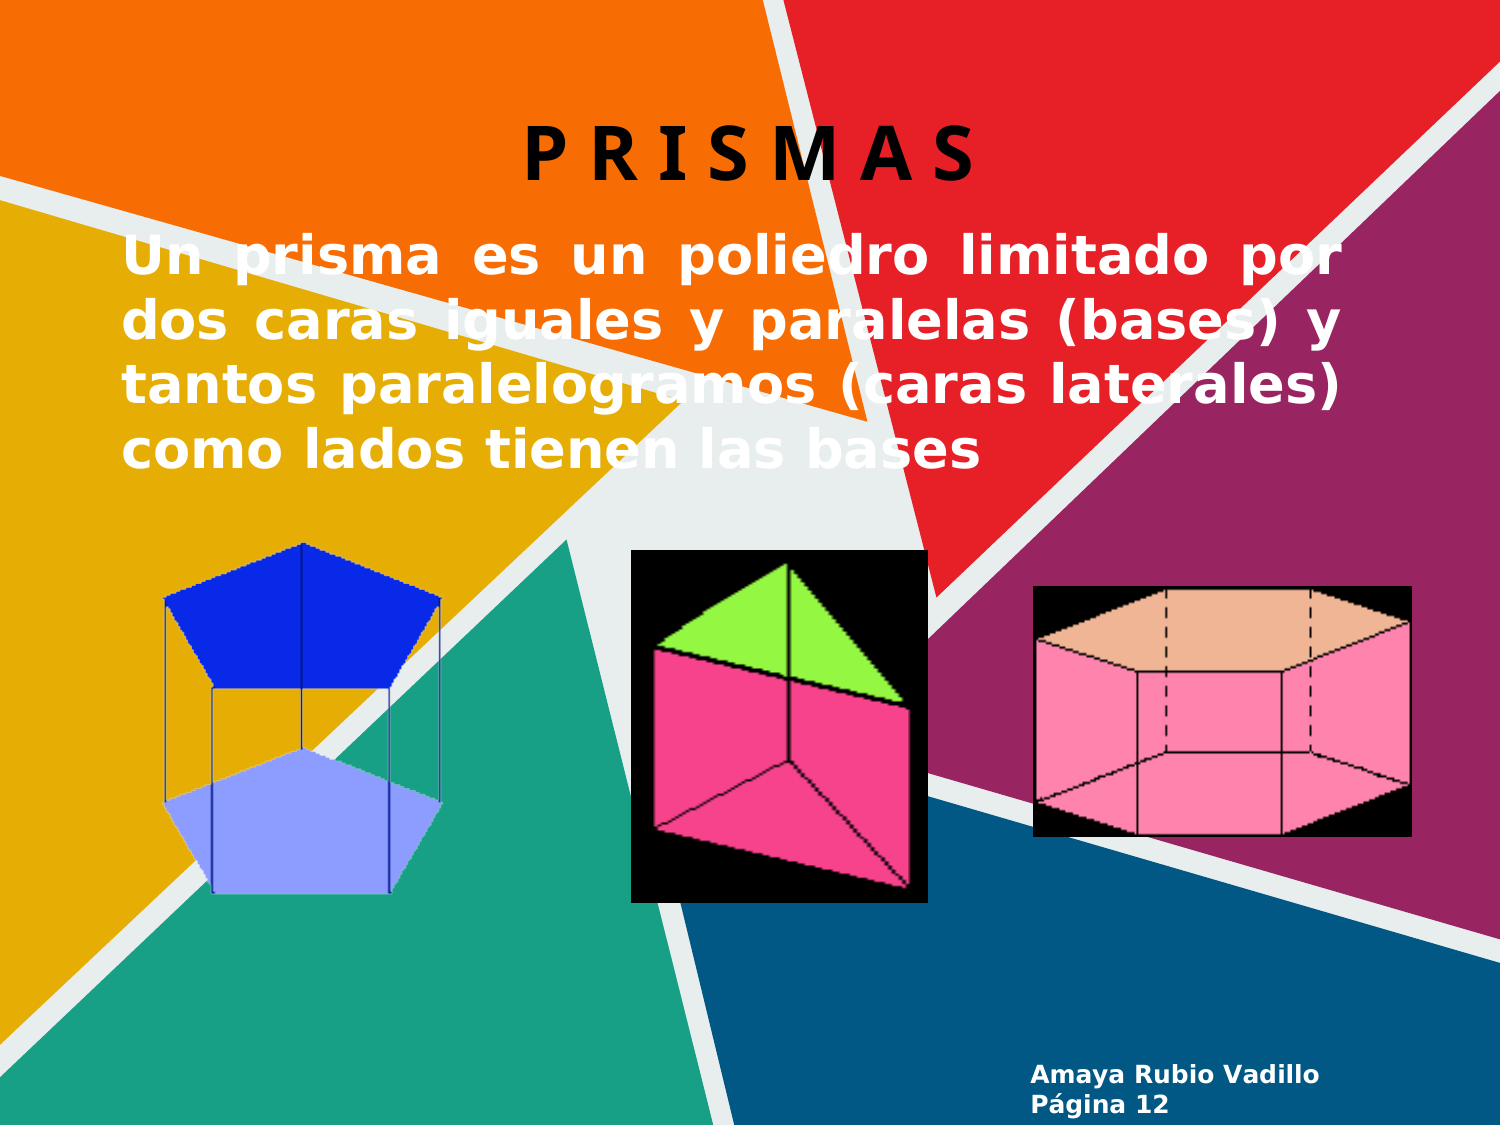

# P R I S M A S
Un prisma es un poliedro limitado por dos caras iguales y paralelas (bases) y tantos paralelogramos (caras laterales) como lados tienen las bases
Amaya Rubio
13
Amaya Rubio Vadillo	 Página 12